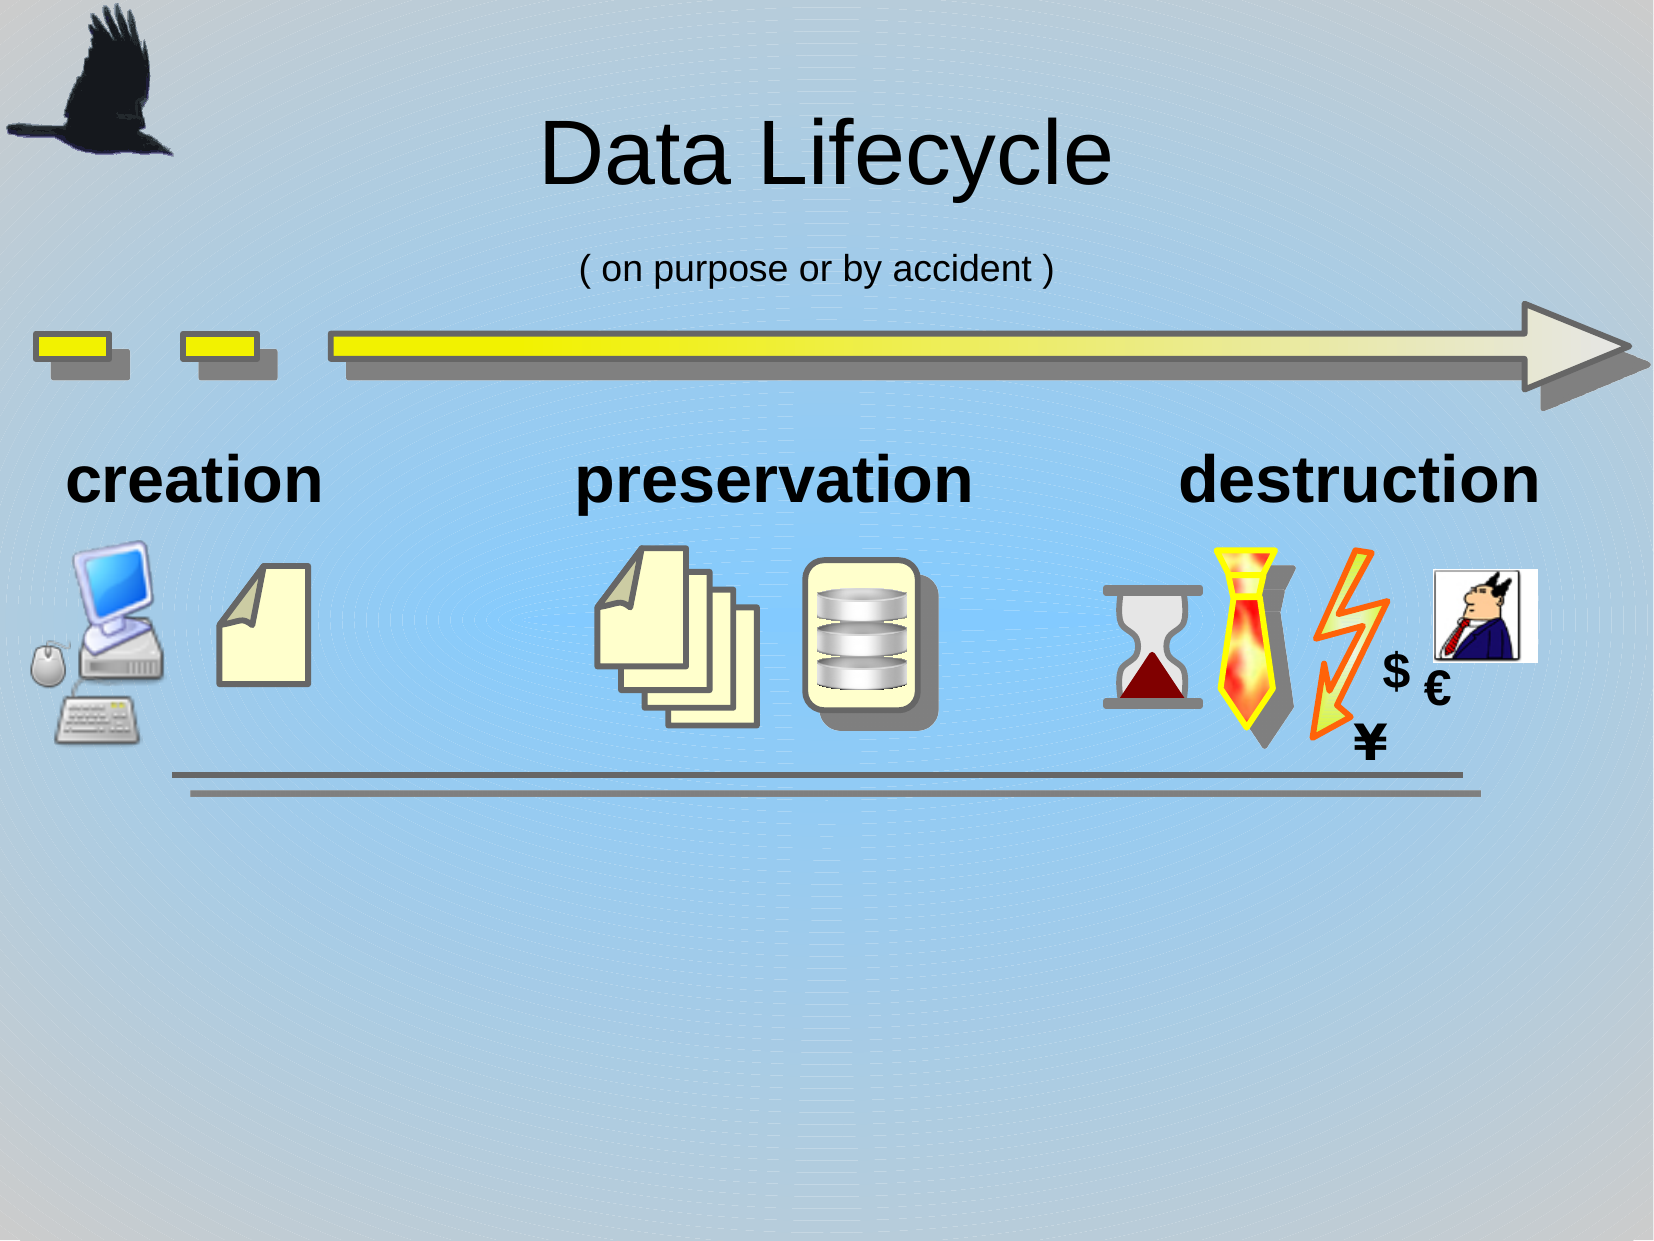

# Data Lifecycle
( on purpose or by accident )
creation
destruction
preservation
$
€
¥